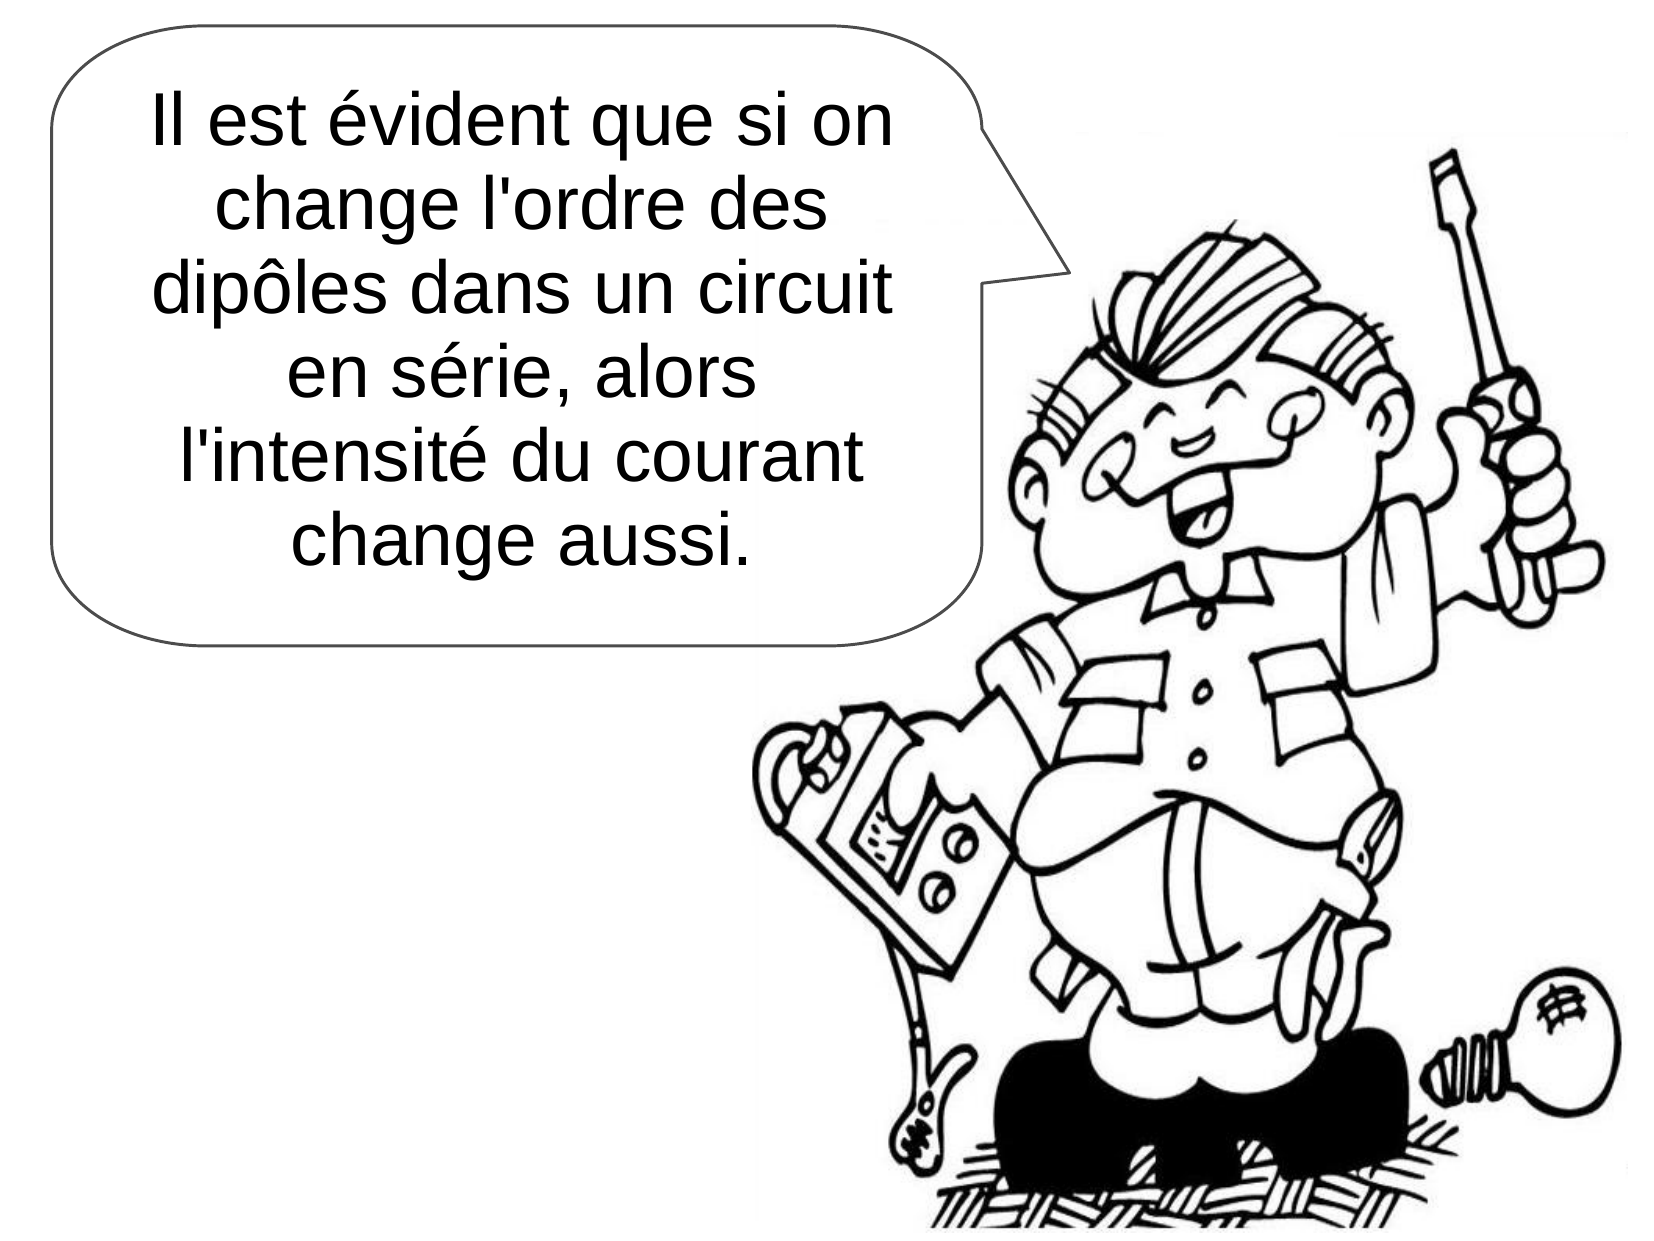

Il est évident que si on change l'ordre des dipôles dans un circuit en série, alors l'intensité du courant change aussi.